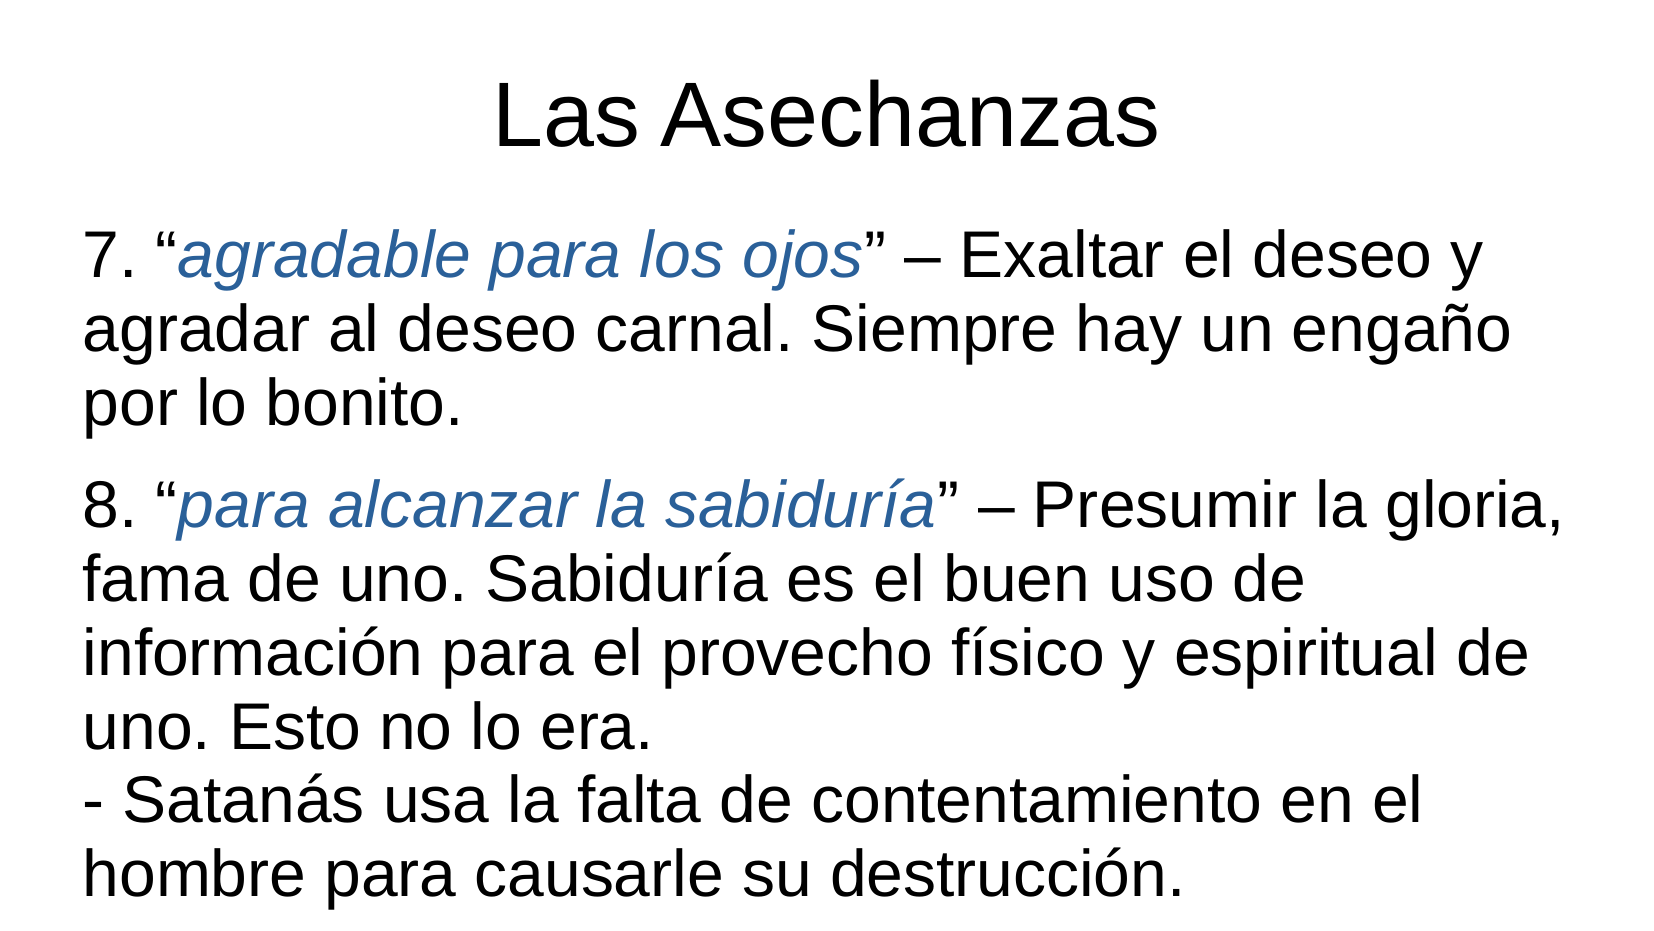

# Las Asechanzas
7. “agradable para los ojos” – Exaltar el deseo y agradar al deseo carnal. Siempre hay un engaño por lo bonito.
8. “para alcanzar la sabiduría” – Presumir la gloria, fama de uno. Sabiduría es el buen uso de información para el provecho físico y espiritual de uno. Esto no lo era.
- Satanás usa la falta de contentamiento en el hombre para causarle su destrucción.